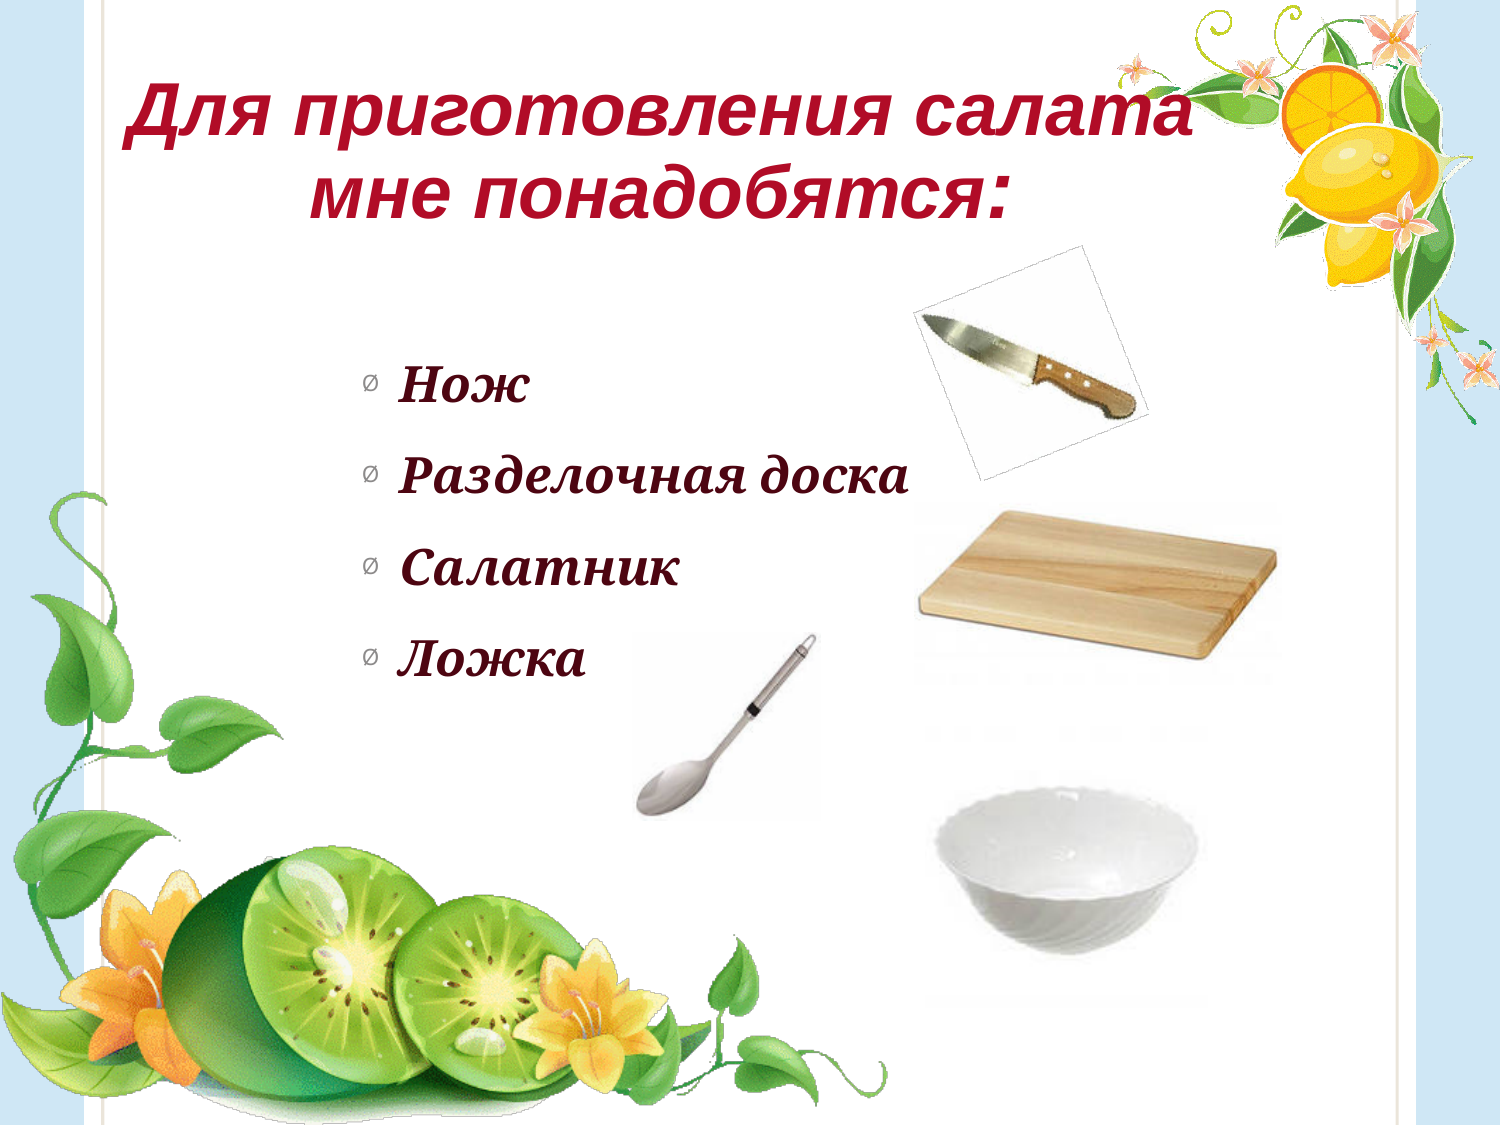

# Для приготовления салата мне понадобятся:
Нож
Разделочная доска
Салатник
Ложка